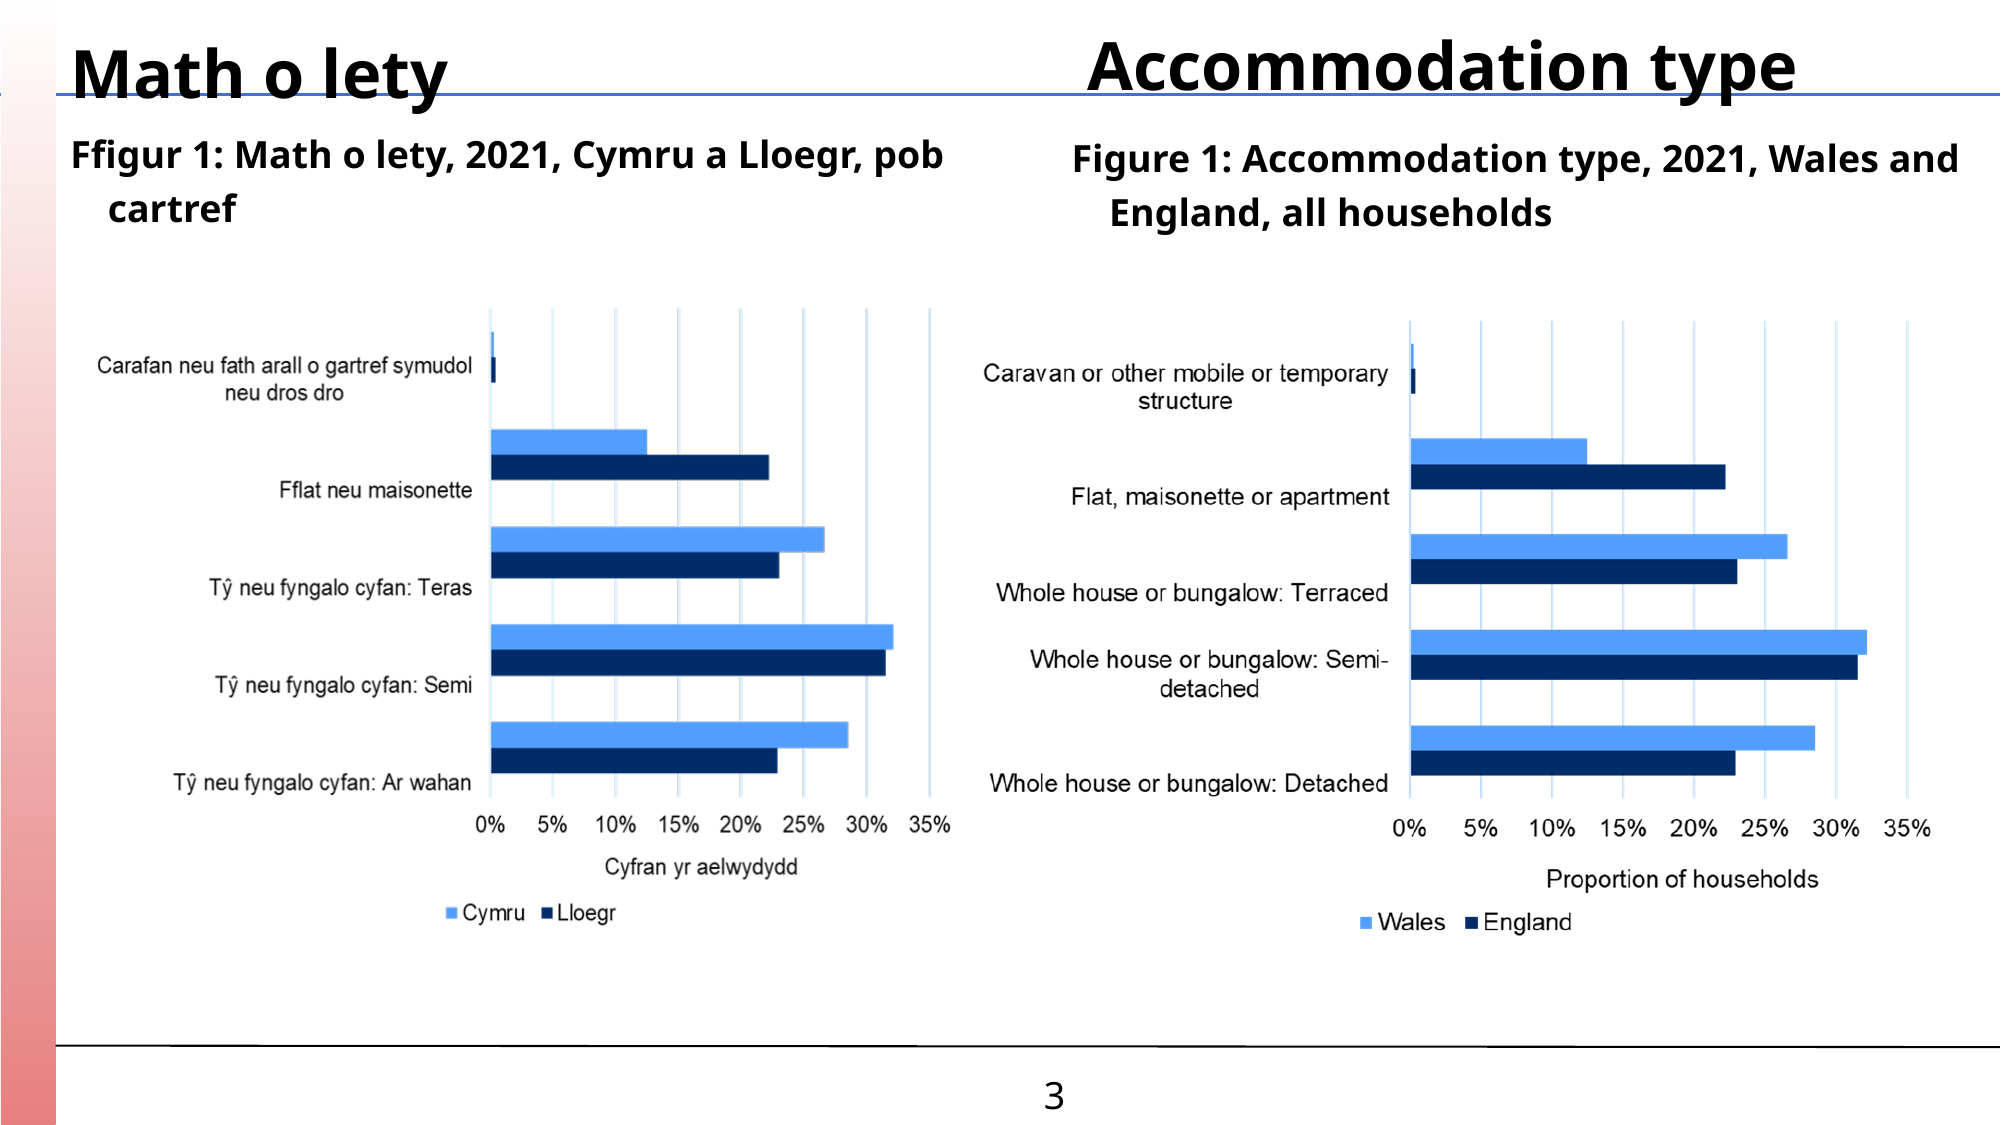

Accommodation type
Math o lety
Ffigur 1: Math o lety, 2021, Cymru a Lloegr, pob cartref
Figure 1: Accommodation type, 2021, Wales and England, all households